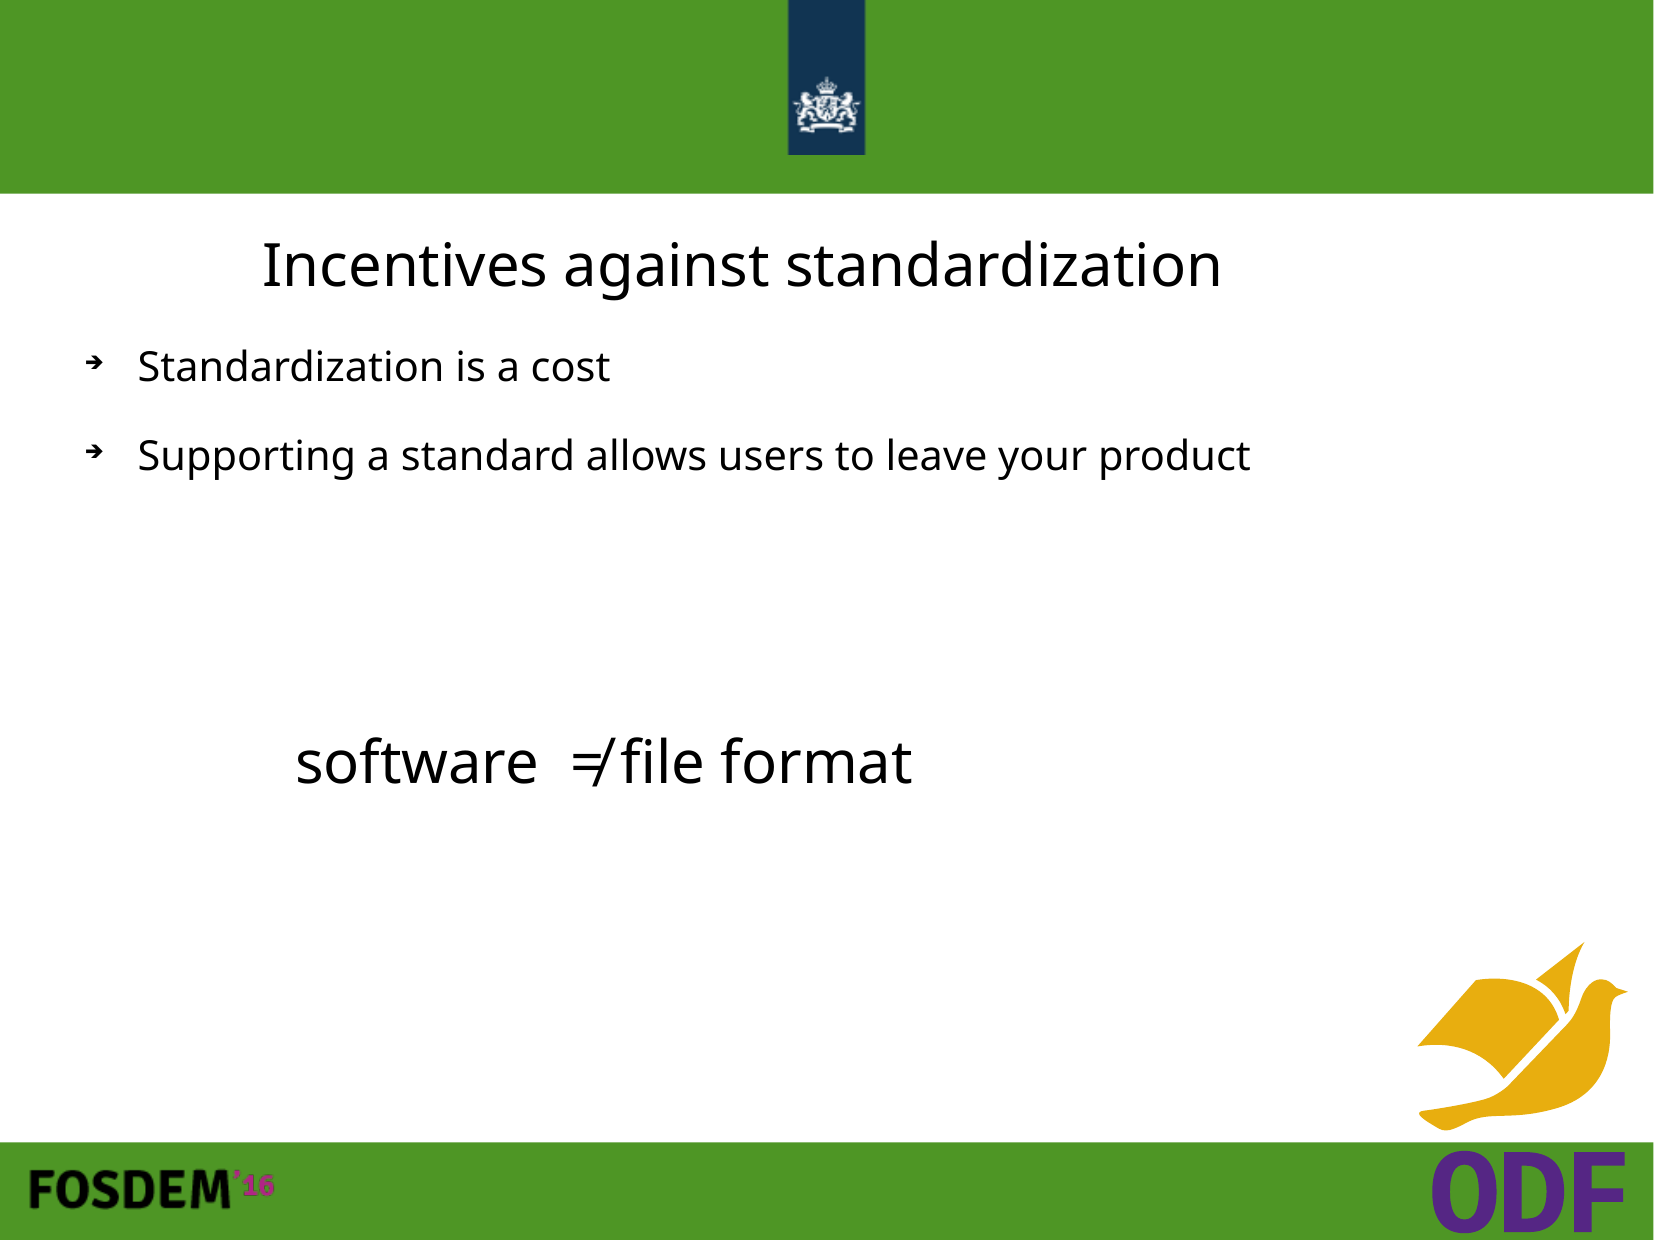

# Incentives against standardization
Standardization is a cost
Supporting a standard allows users to leave your product
software ≠ file format